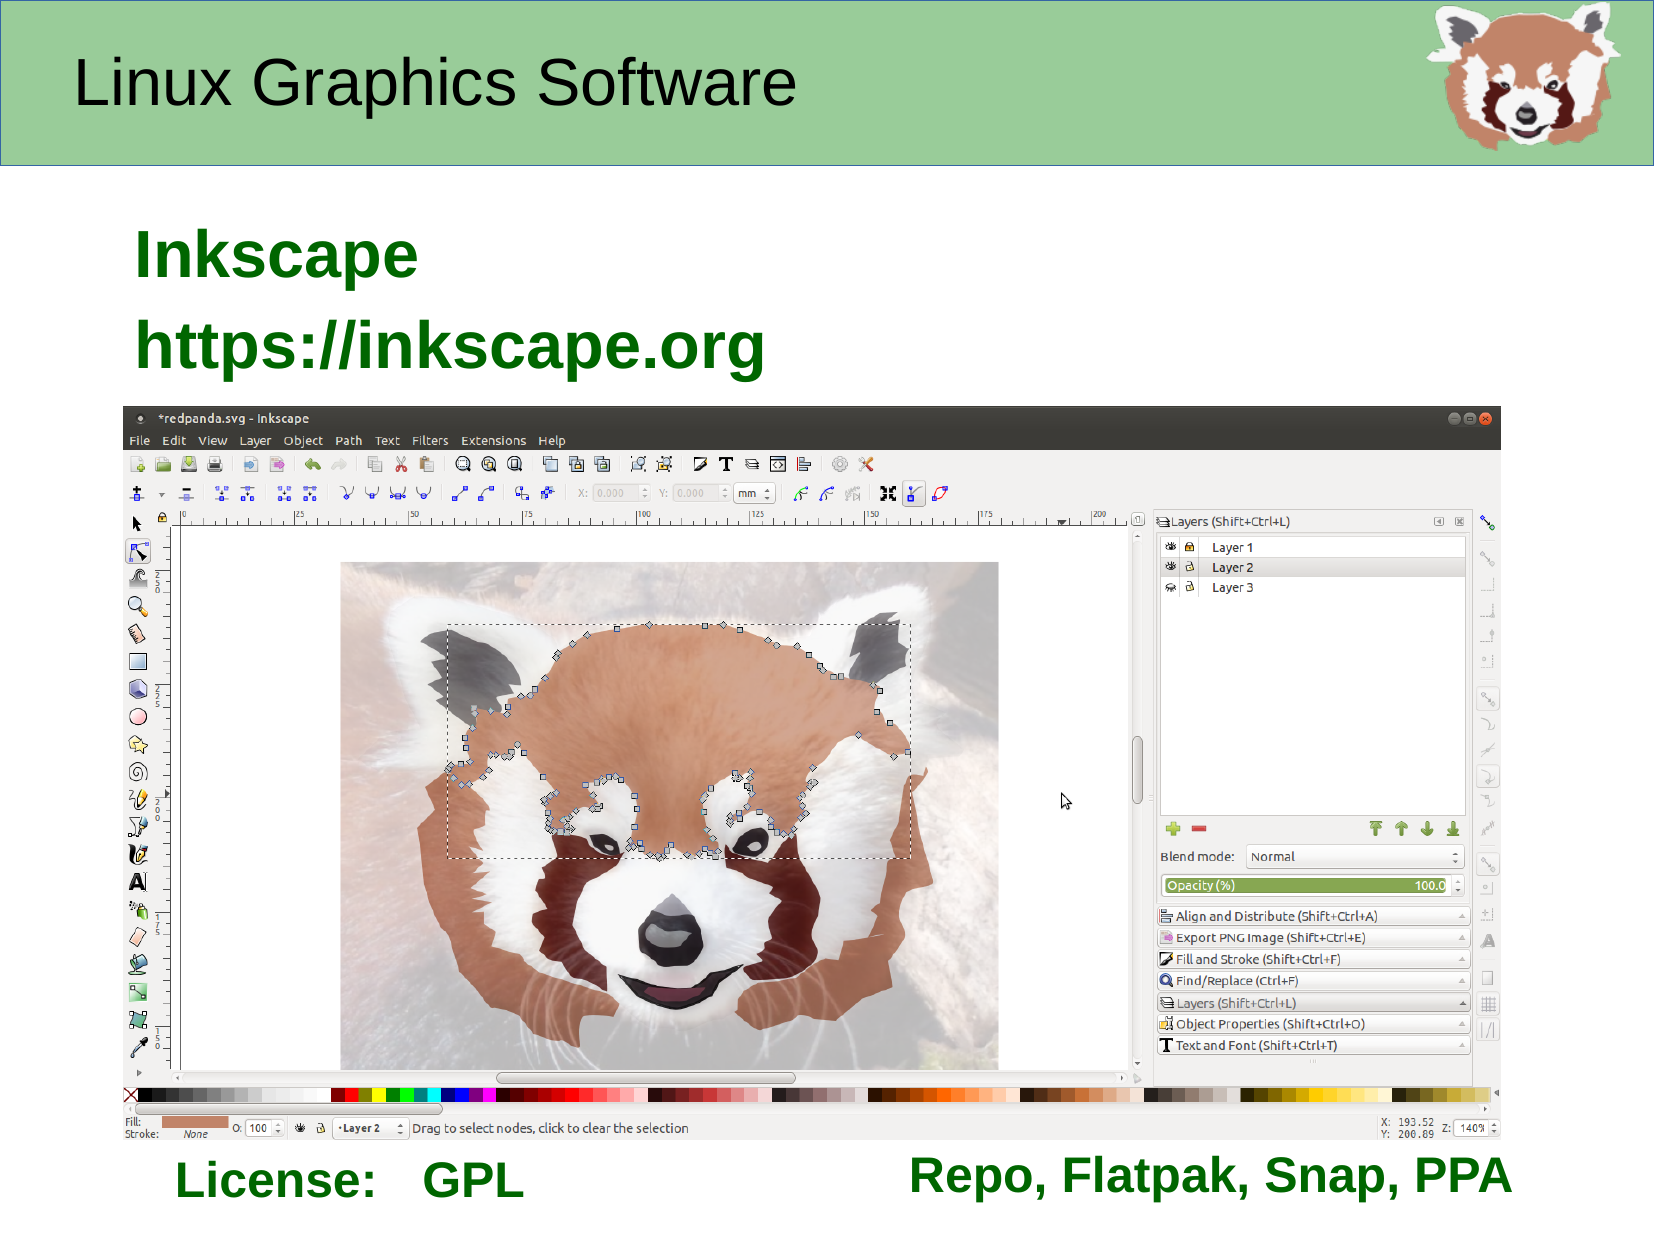

# Linux Graphics Software
Inkscape
https://inkscape.org
Repo, Flatpak, Snap, PPA
License:
GPL